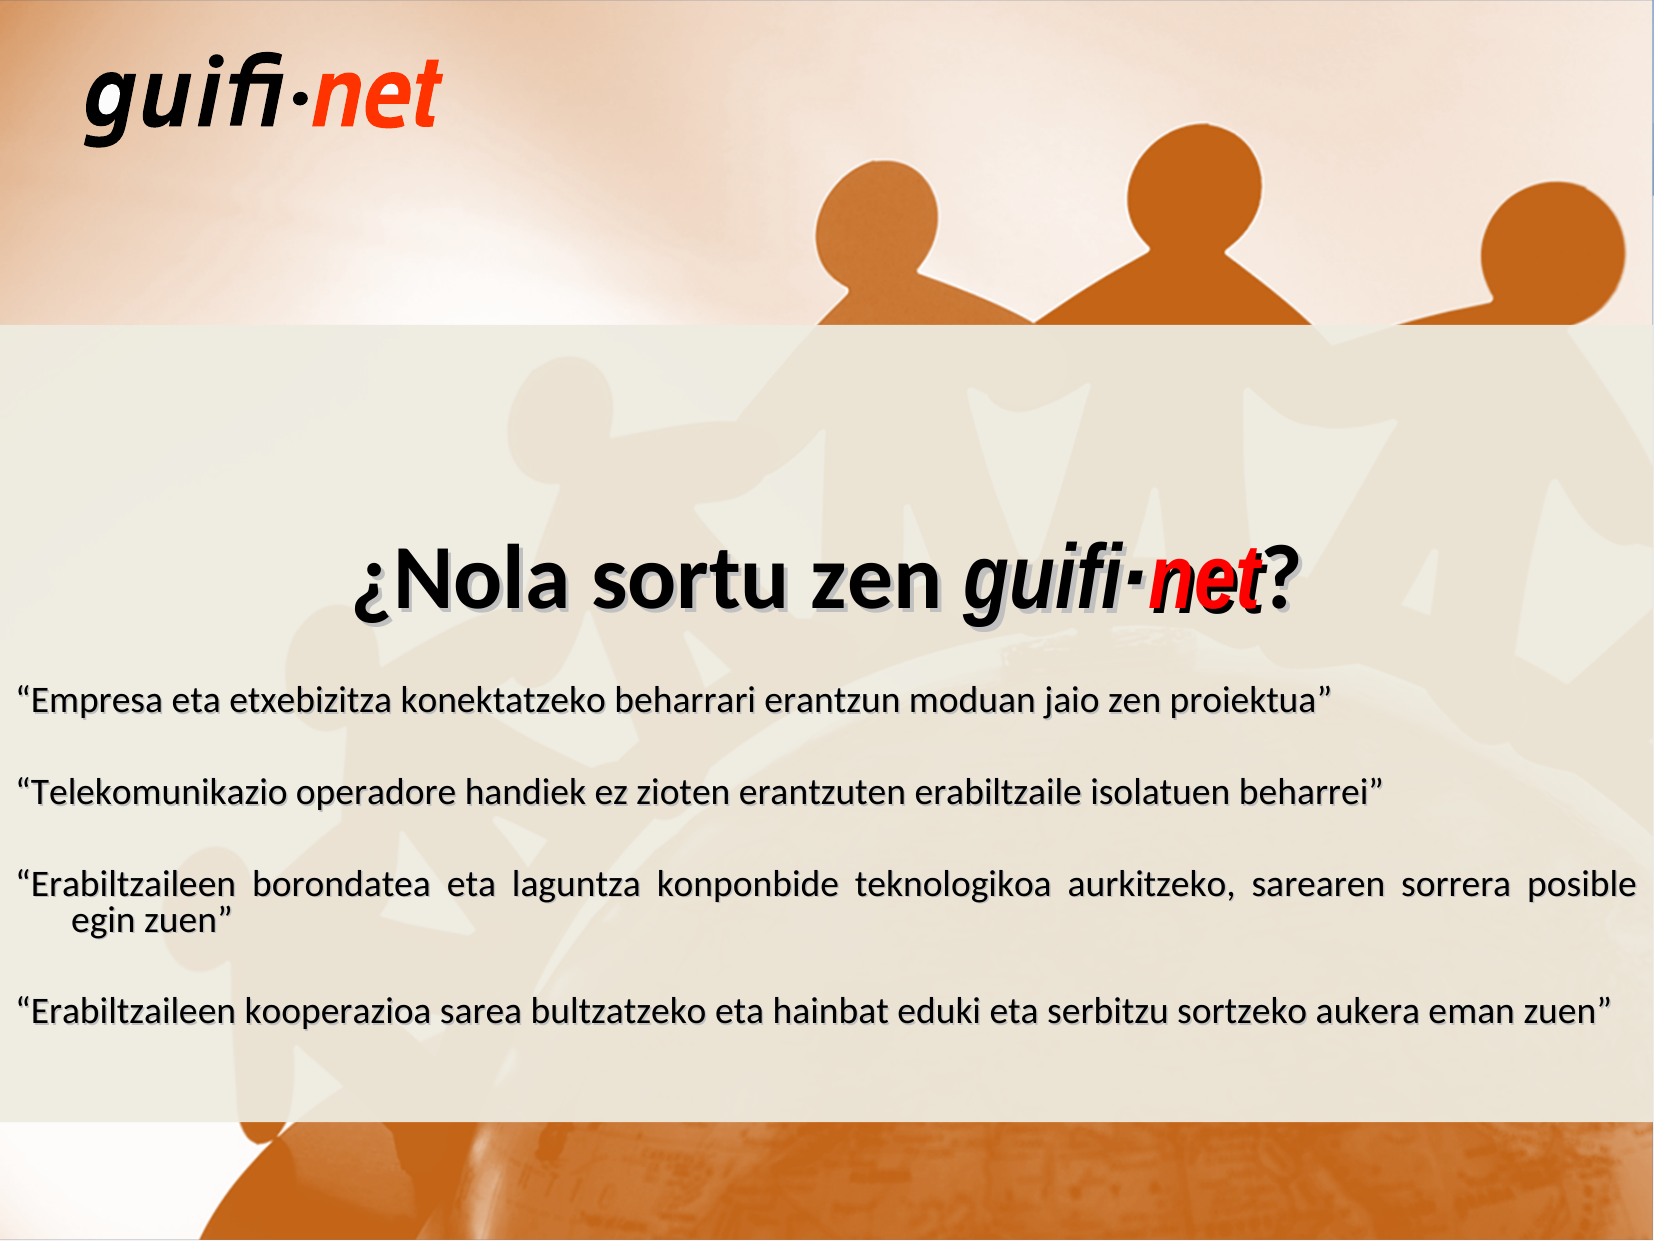

¿Nola sortu zen guifi·net?
“Empresa eta etxebizitza konektatzeko beharrari erantzun moduan jaio zen proiektua”
“Telekomunikazio operadore handiek ez zioten erantzuten erabiltzaile isolatuen beharrei”
“Erabiltzaileen borondatea eta laguntza konponbide teknologikoa aurkitzeko, sarearen sorrera posible egin zuen”
“Erabiltzaileen kooperazioa sarea bultzatzeko eta hainbat eduki eta serbitzu sortzeko aukera eman zuen”